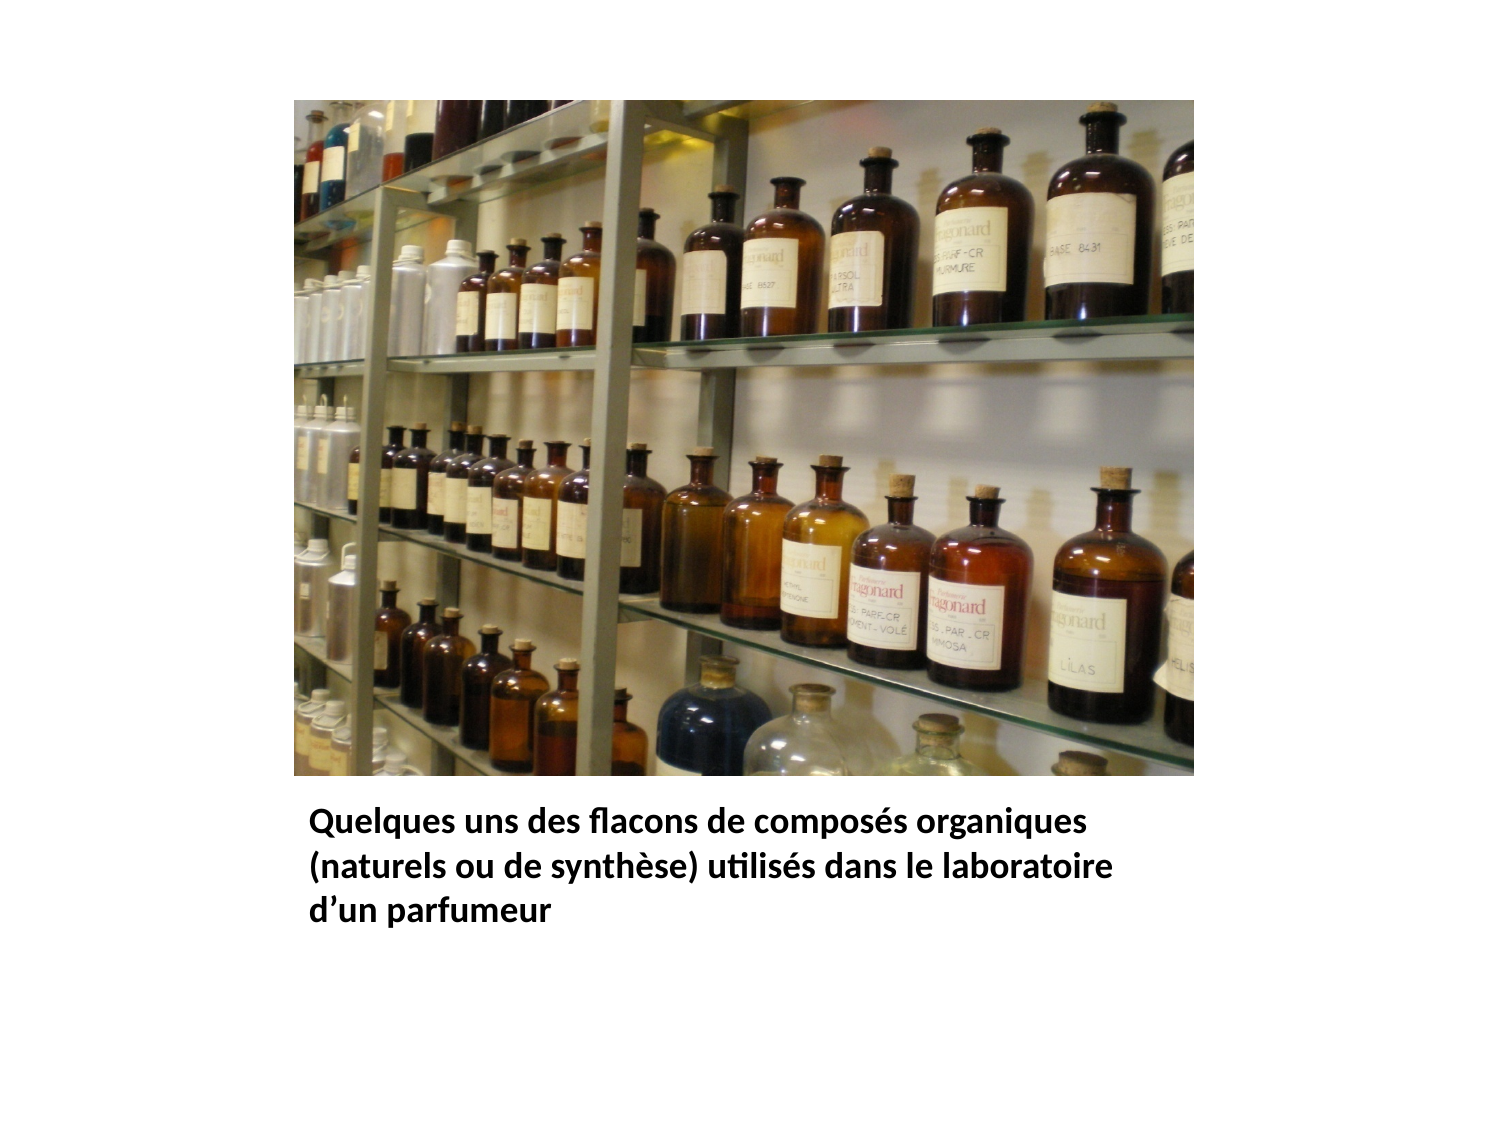

# Quelques uns des flacons de composés organiques (naturels ou de synthèse) utilisés dans le laboratoire d’un parfumeur